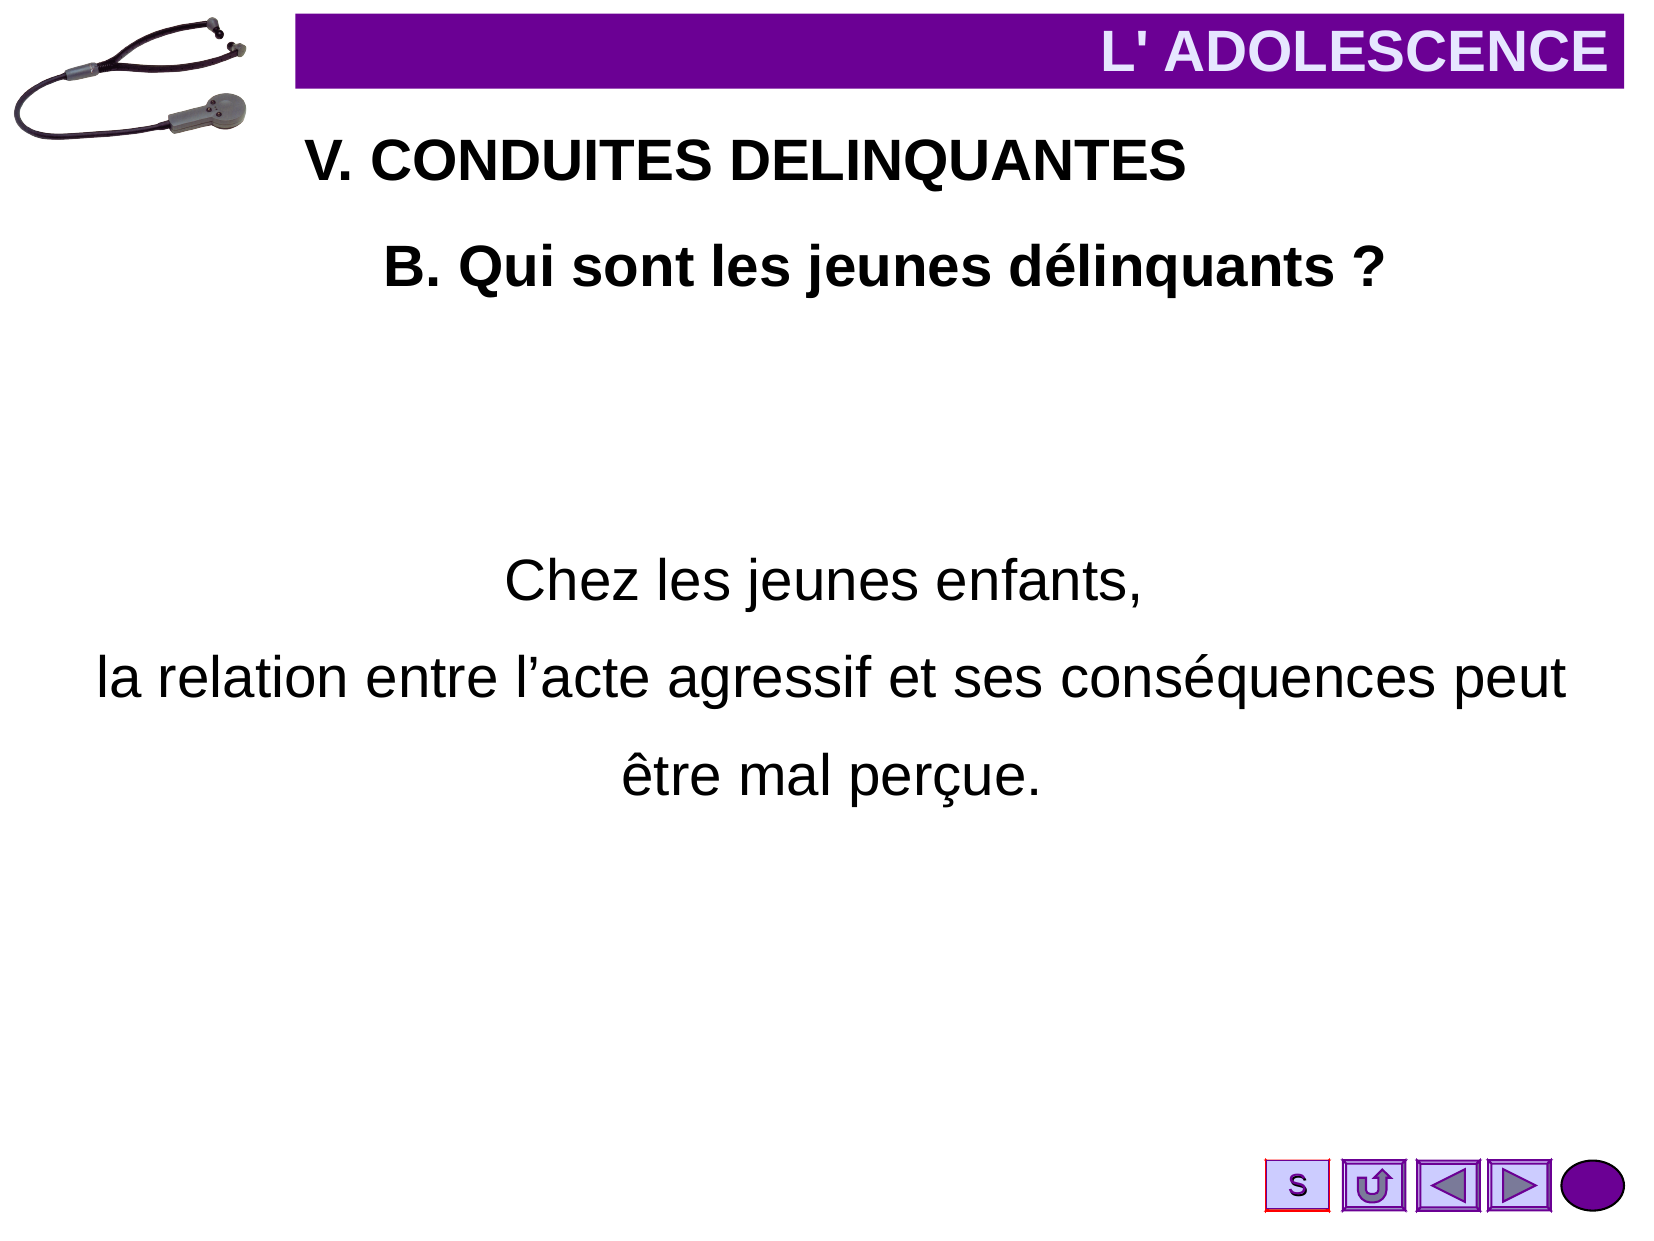

L' ADOLESCENCE
V. CONDUITES DELINQUANTES
B. Qui sont les jeunes délinquants ?
Chez les jeunes enfants,
la relation entre l’acte agressif et ses conséquences peut être mal perçue.